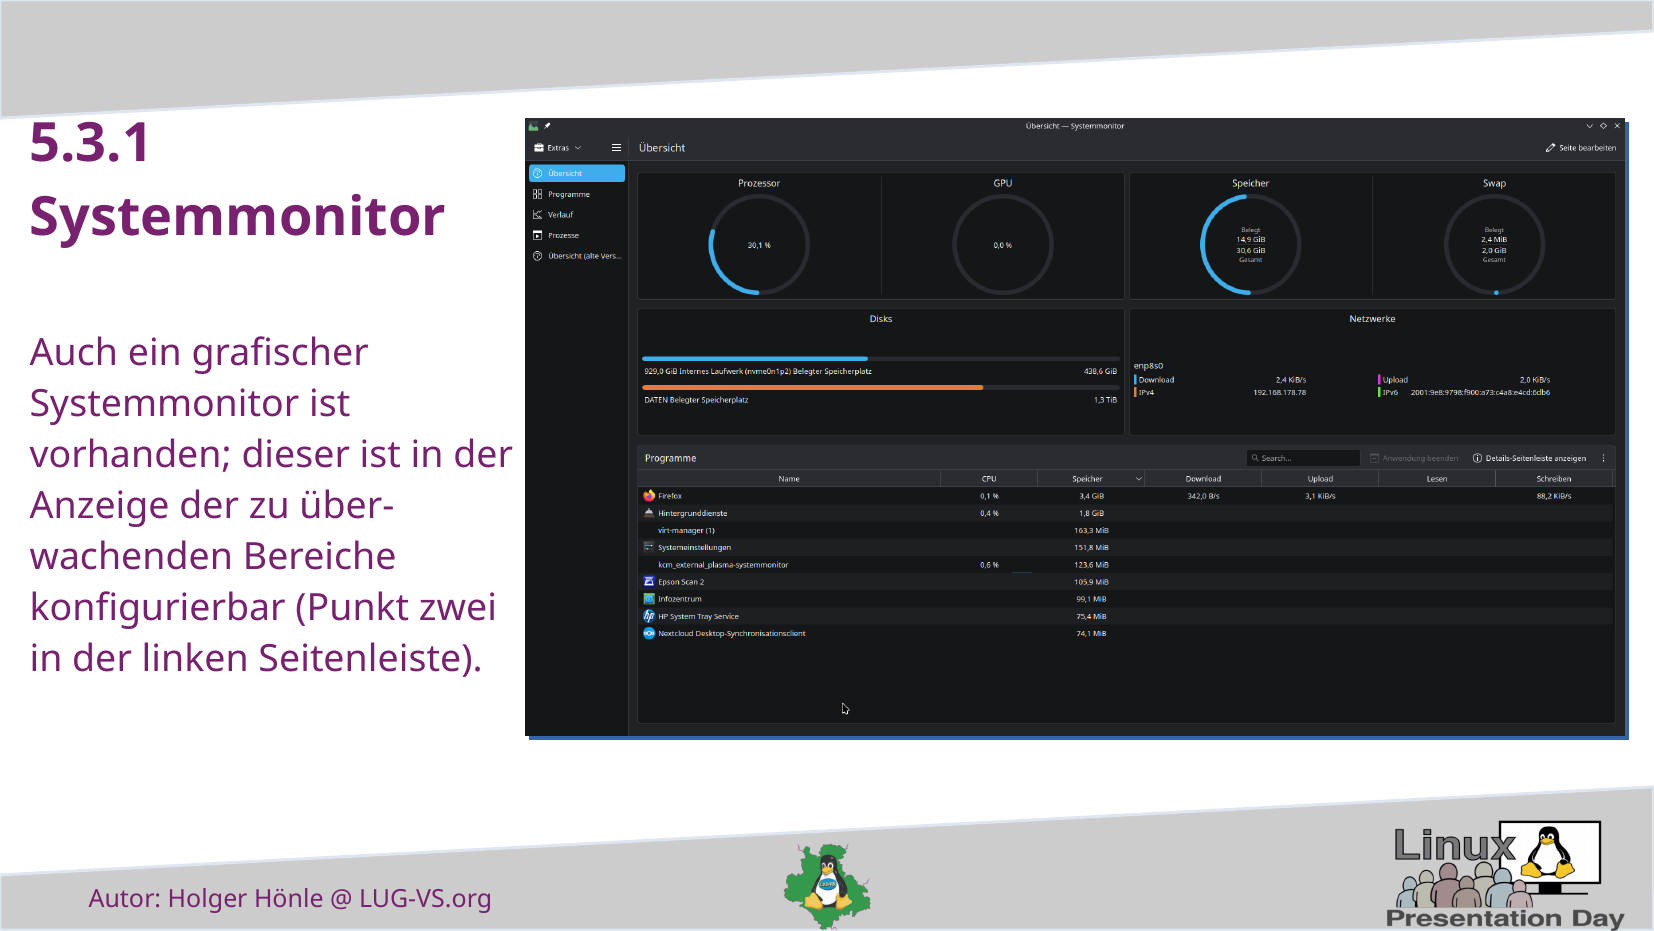

# 5.3.1 Systemmonitor Auch ein grafischer Systemmonitor ist vorhanden; dieser ist in der Anzeige der zu über-wachenden Bereiche konfigurierbar (Punkt zwei in der linken Seitenleiste).
Autor: Holger Hönle @ LUG-VS.org